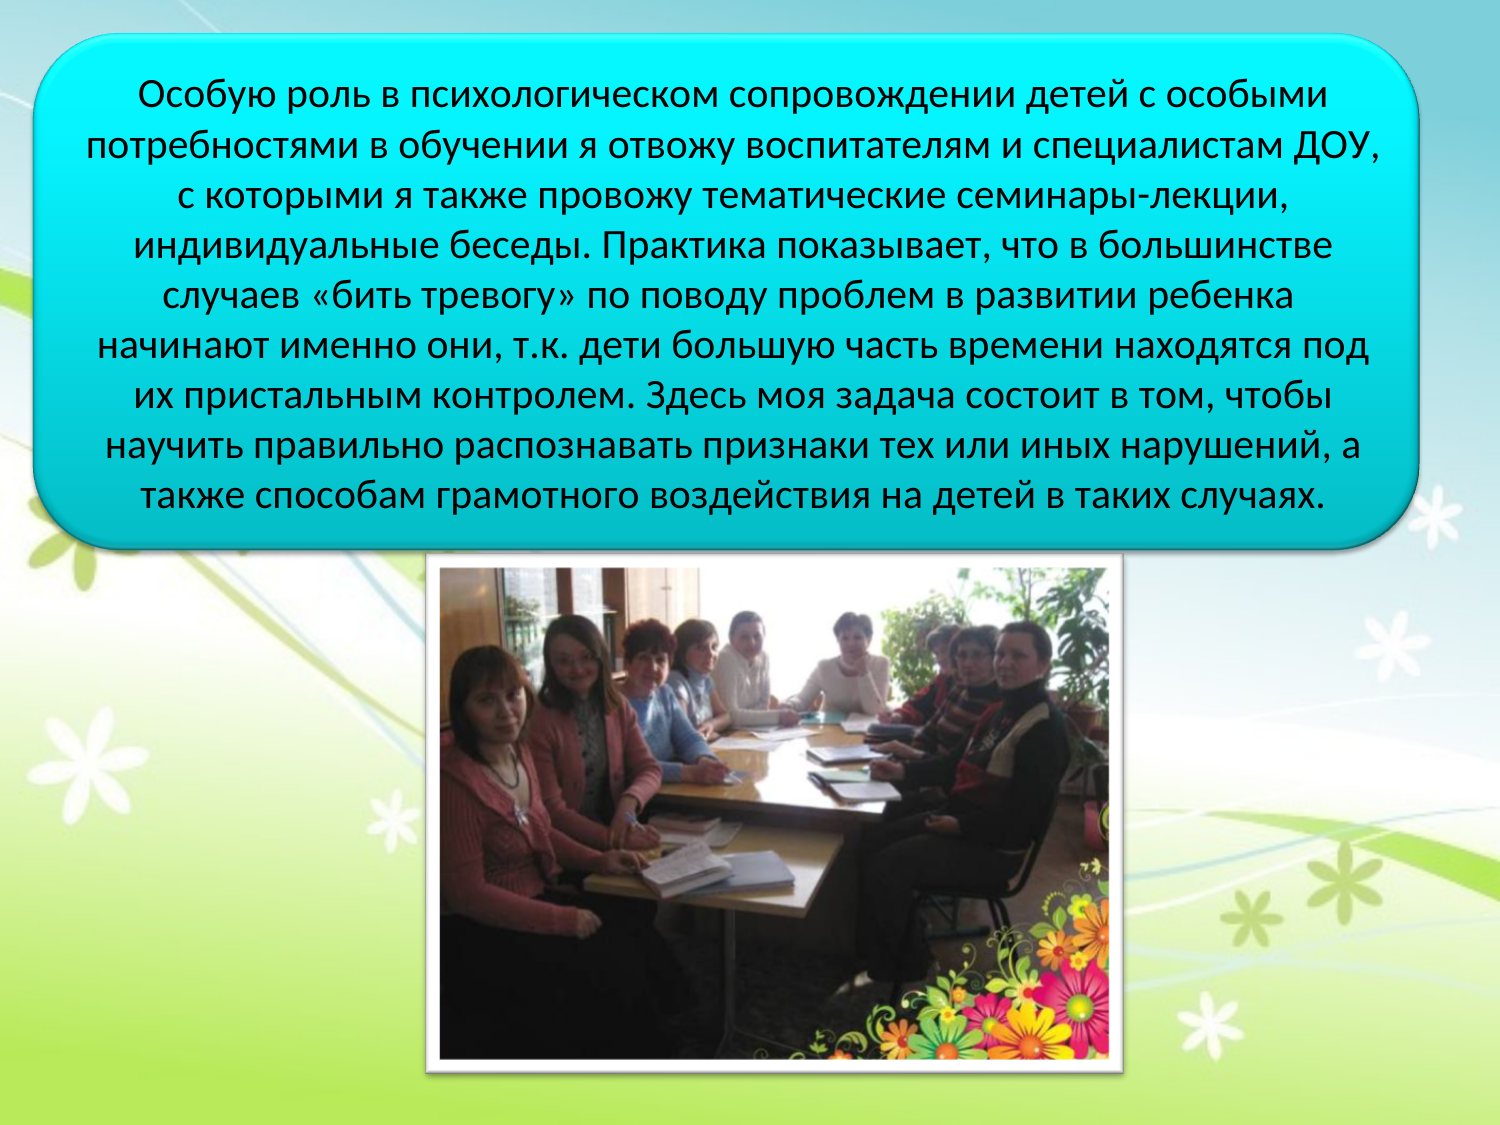

Особую роль в психологическом сопровождении детей с особыми потребностями в обучении я отвожу воспитателям и специалистам ДОУ, с которыми я также провожу тематические семинары-лекции, индивидуальные беседы. Практика показывает, что в большинстве случаев «бить тревогу» по поводу проблем в развитии ребенка начинают именно они, т.к. дети большую часть времени находятся под их пристальным контролем. Здесь моя задача состоит в том, чтобы научить правильно распознавать признаки тех или иных нарушений, а также способам грамотного воздействия на детей в таких случаях.